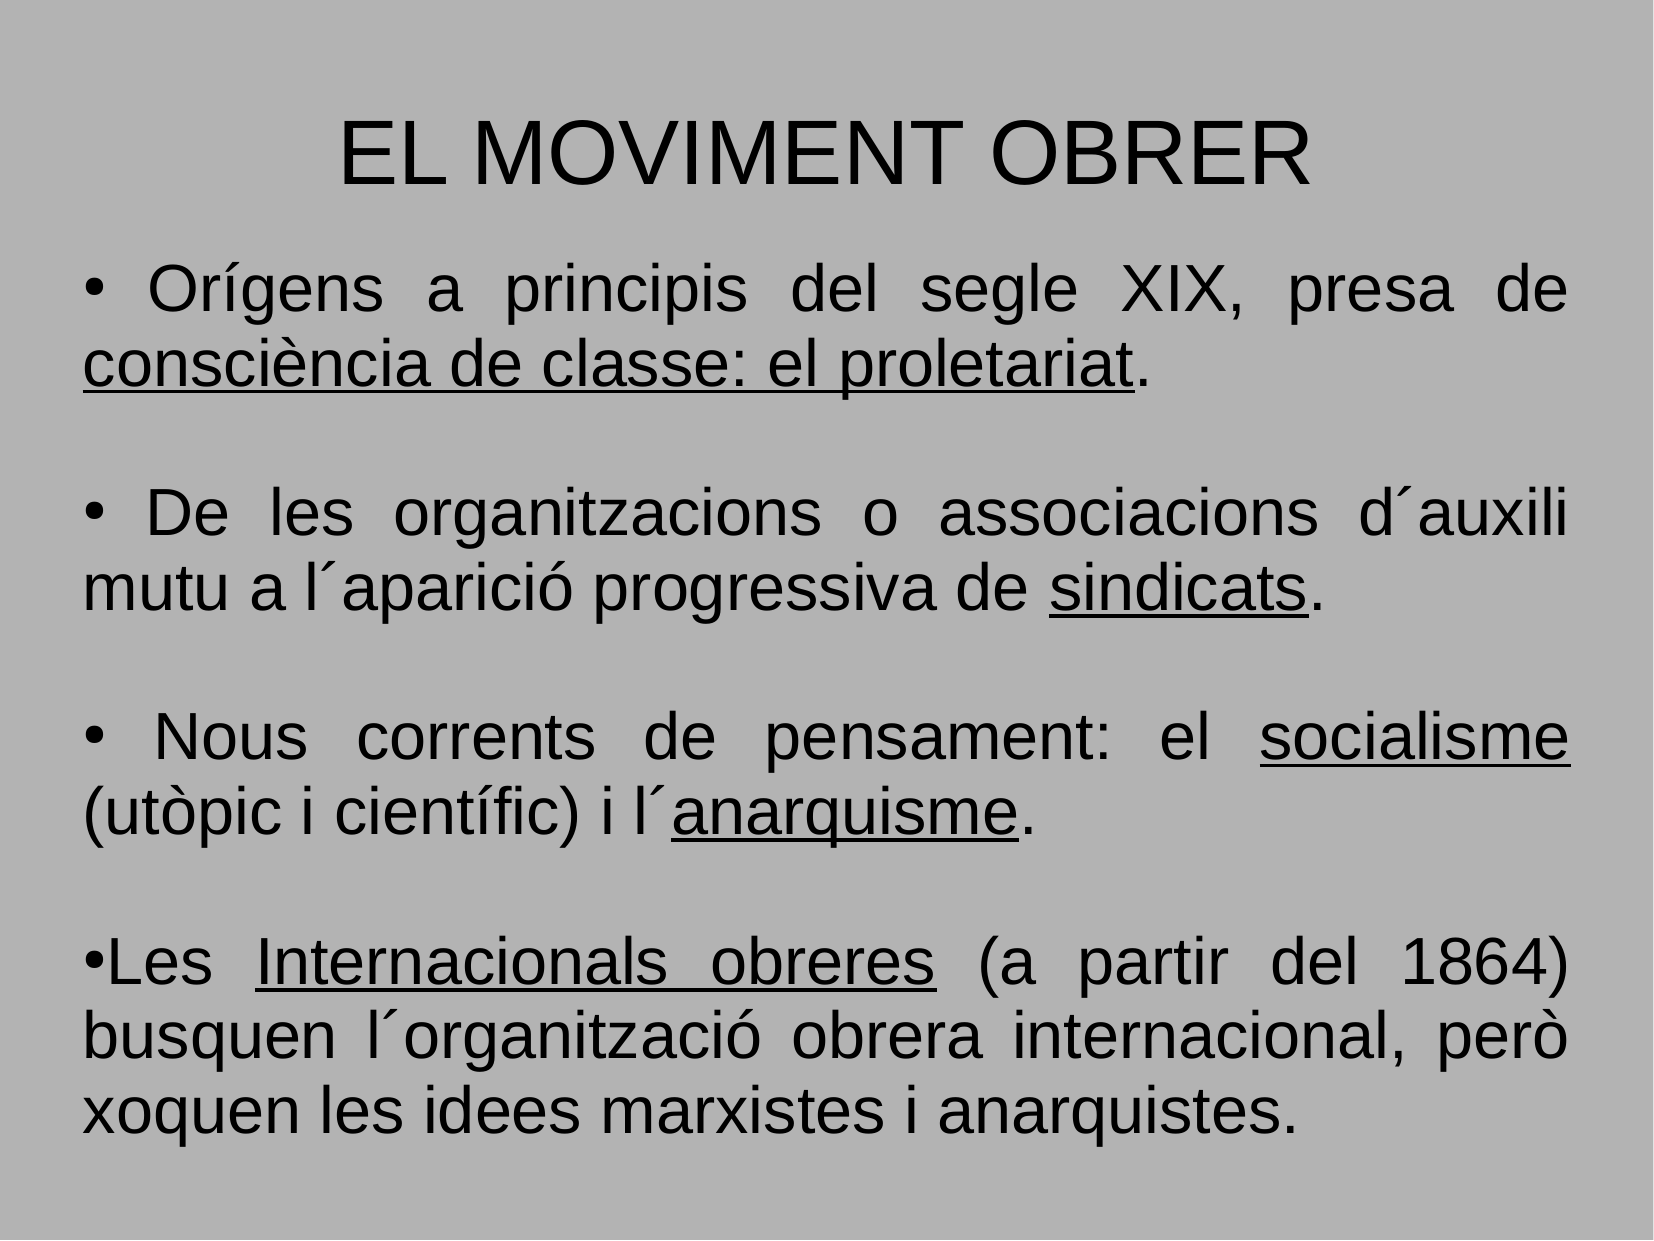

# EL MOVIMENT OBRER
 Orígens a principis del segle XIX, presa de consciència de classe: el proletariat.
 De les organitzacions o associacions d´auxili mutu a l´aparició progressiva de sindicats.
 Nous corrents de pensament: el socialisme (utòpic i científic) i l´anarquisme.
Les Internacionals obreres (a partir del 1864) busquen l´organització obrera internacional, però xoquen les idees marxistes i anarquistes.